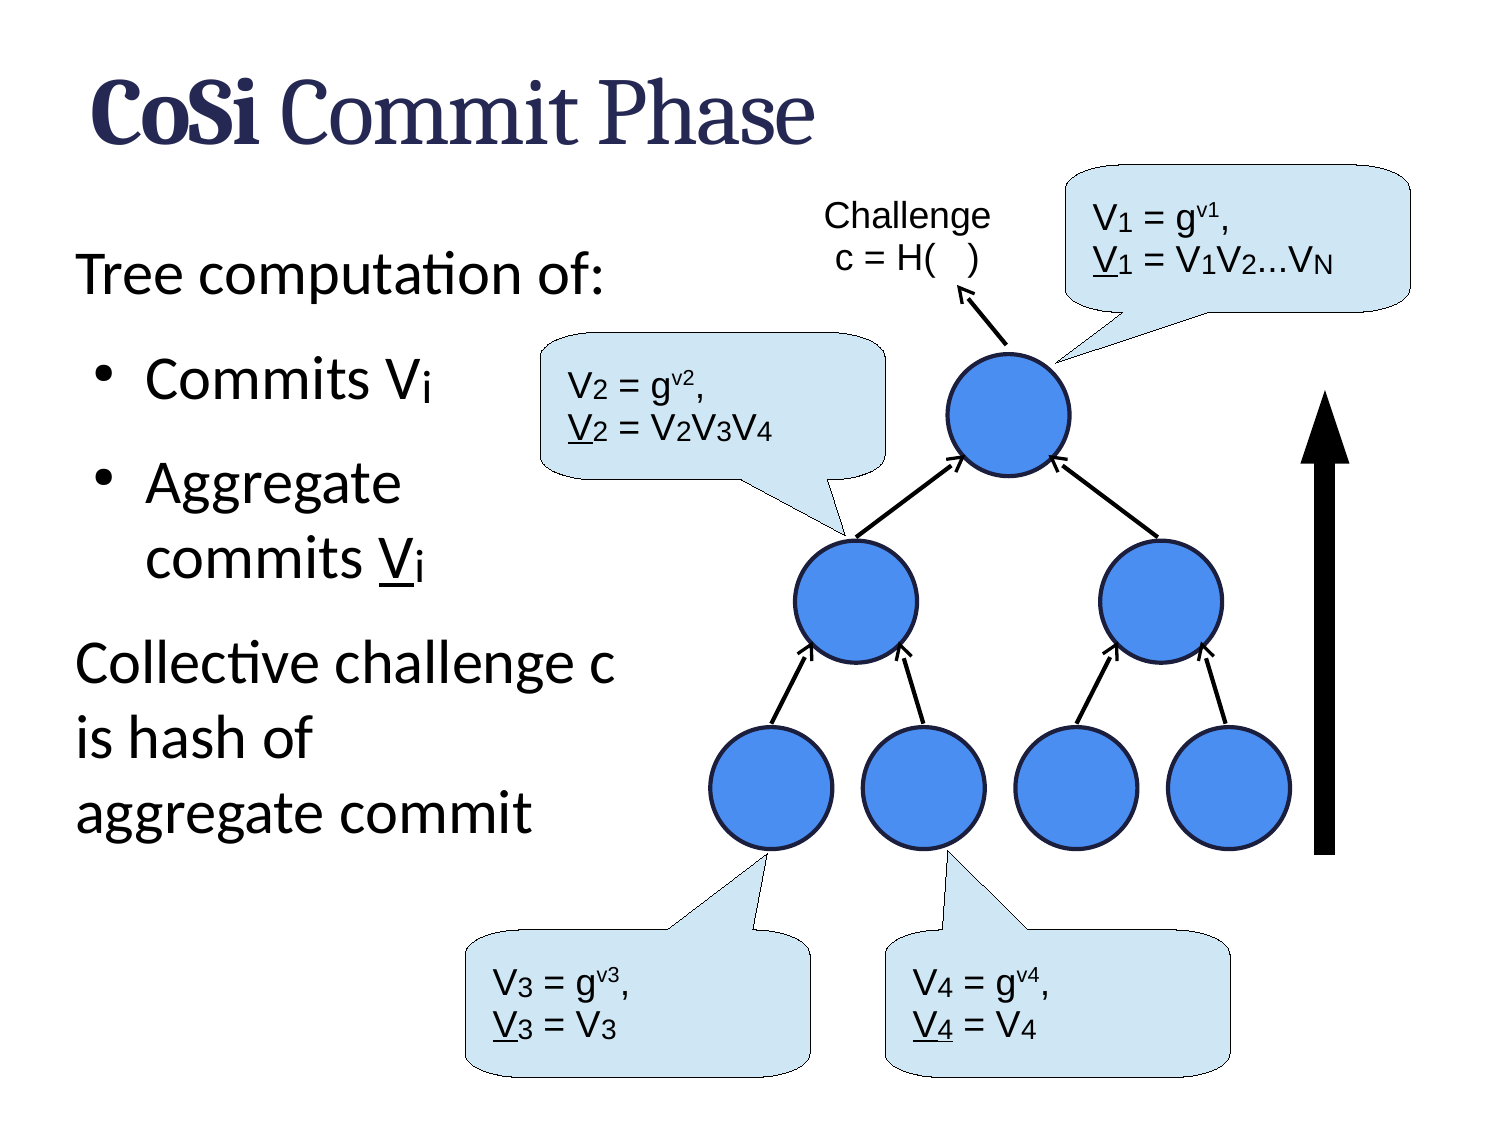

# CoSi Commit Phase
Challenge
c = H( )
V1 = gv1,
V1 = V1V2...VN
Tree computation of:
Commits Vi
Aggregate
commits Vi
Collective challenge c
is hash of
aggregate commit
V2 = gv2,
V2 = V2V3V4
V3 = gv3,
V3 = V3
V4 = gv4,
V4 = V4